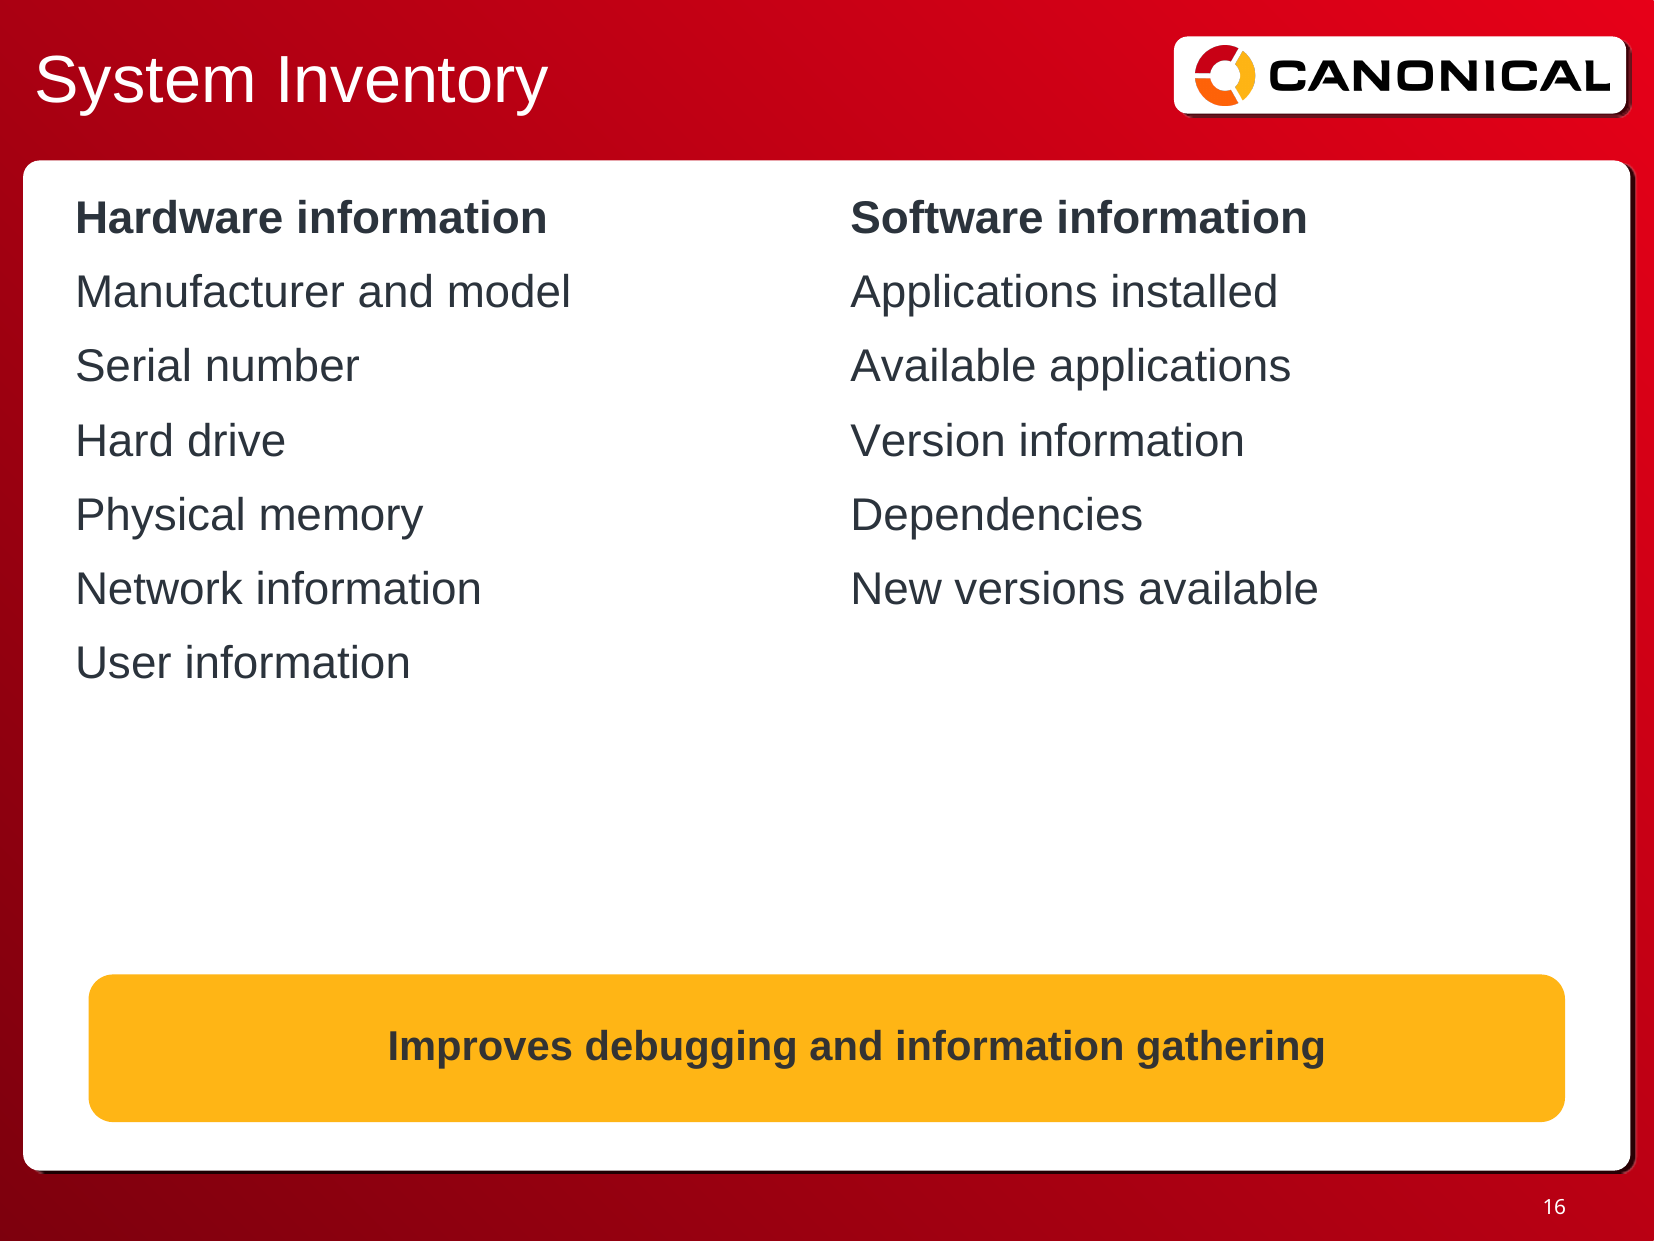

# System Inventory
Hardware information
Manufacturer and model
Serial number
Hard drive
Physical memory
Network information
User information
Software information
Applications installed
Available applications
Version information
Dependencies
New versions available
Improves debugging and information gathering
16